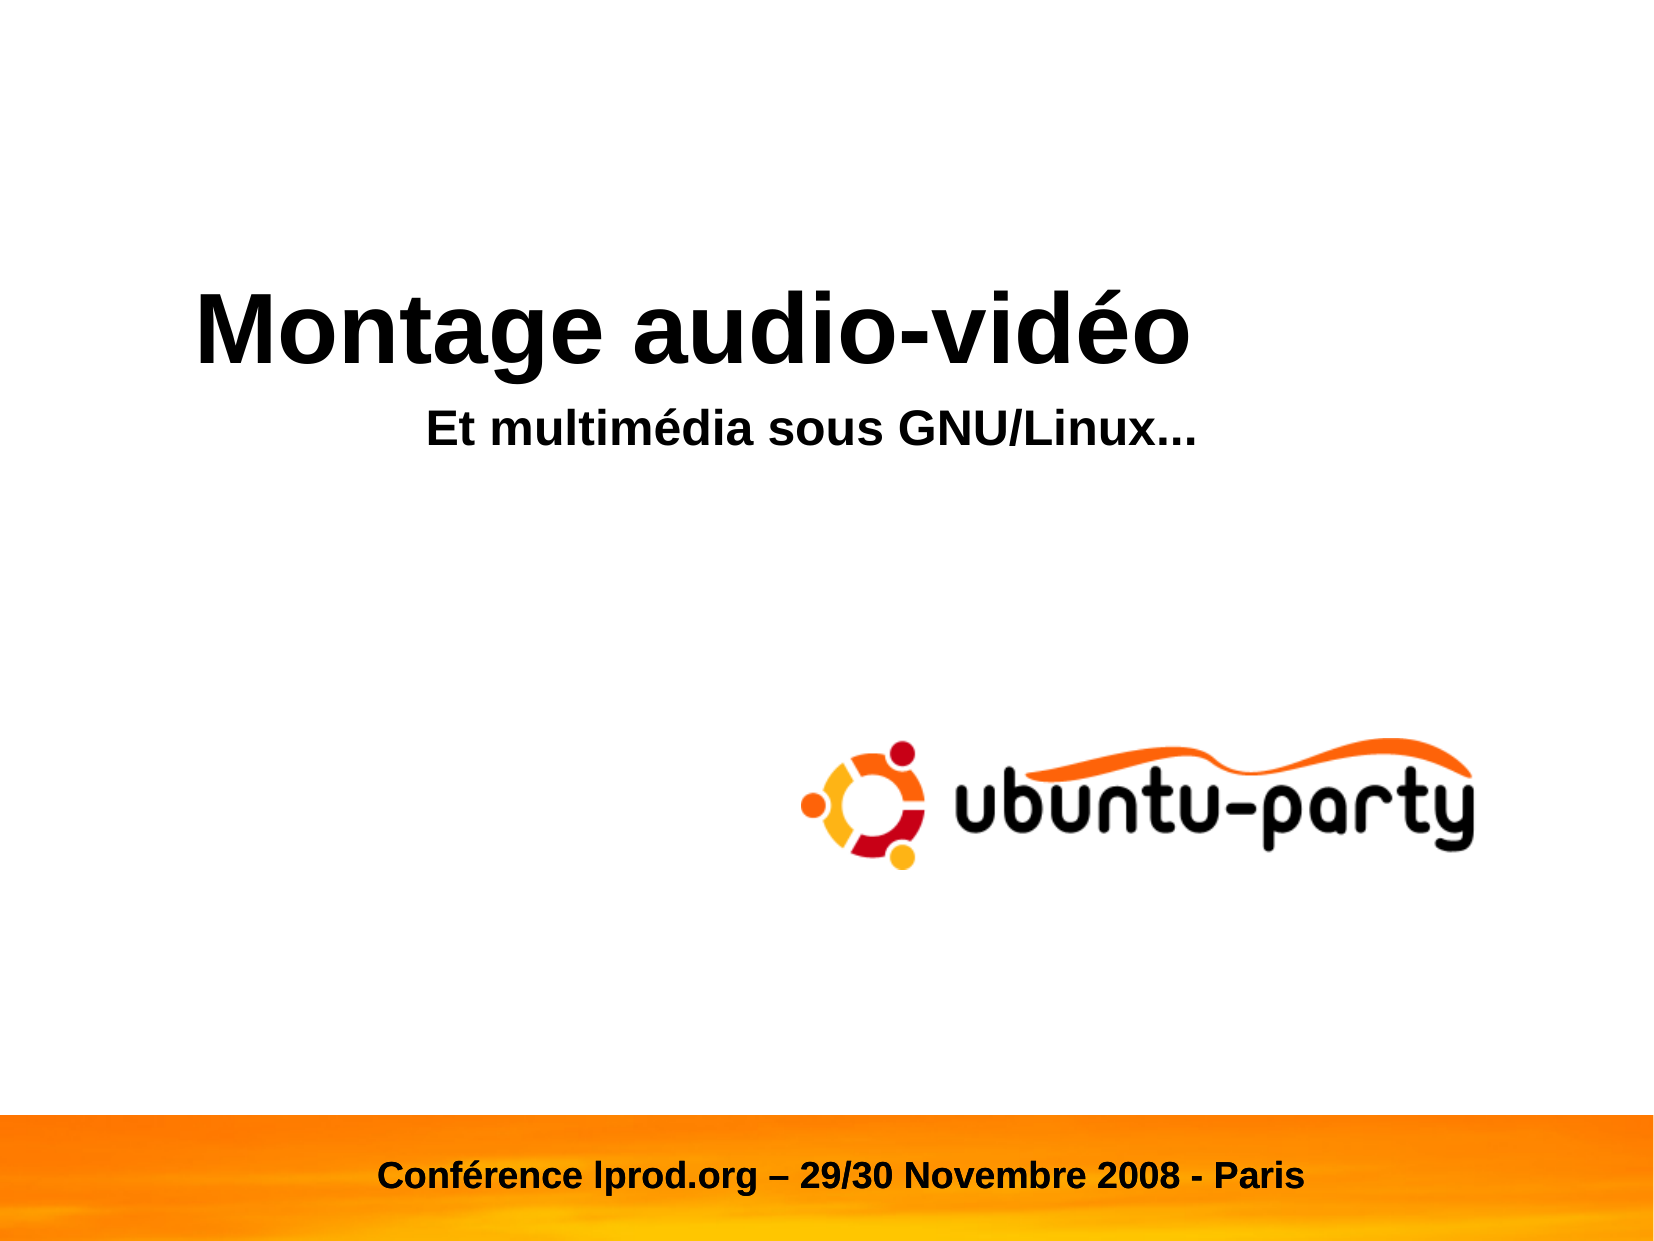

Montage audio-vidéo
Et multimédia sous GNU/Linux...
Conférence lprod.org – 29/30 Novembre 2008 - Paris
Conférence lprod.org – 29/30 Novembre 2008 - Paris